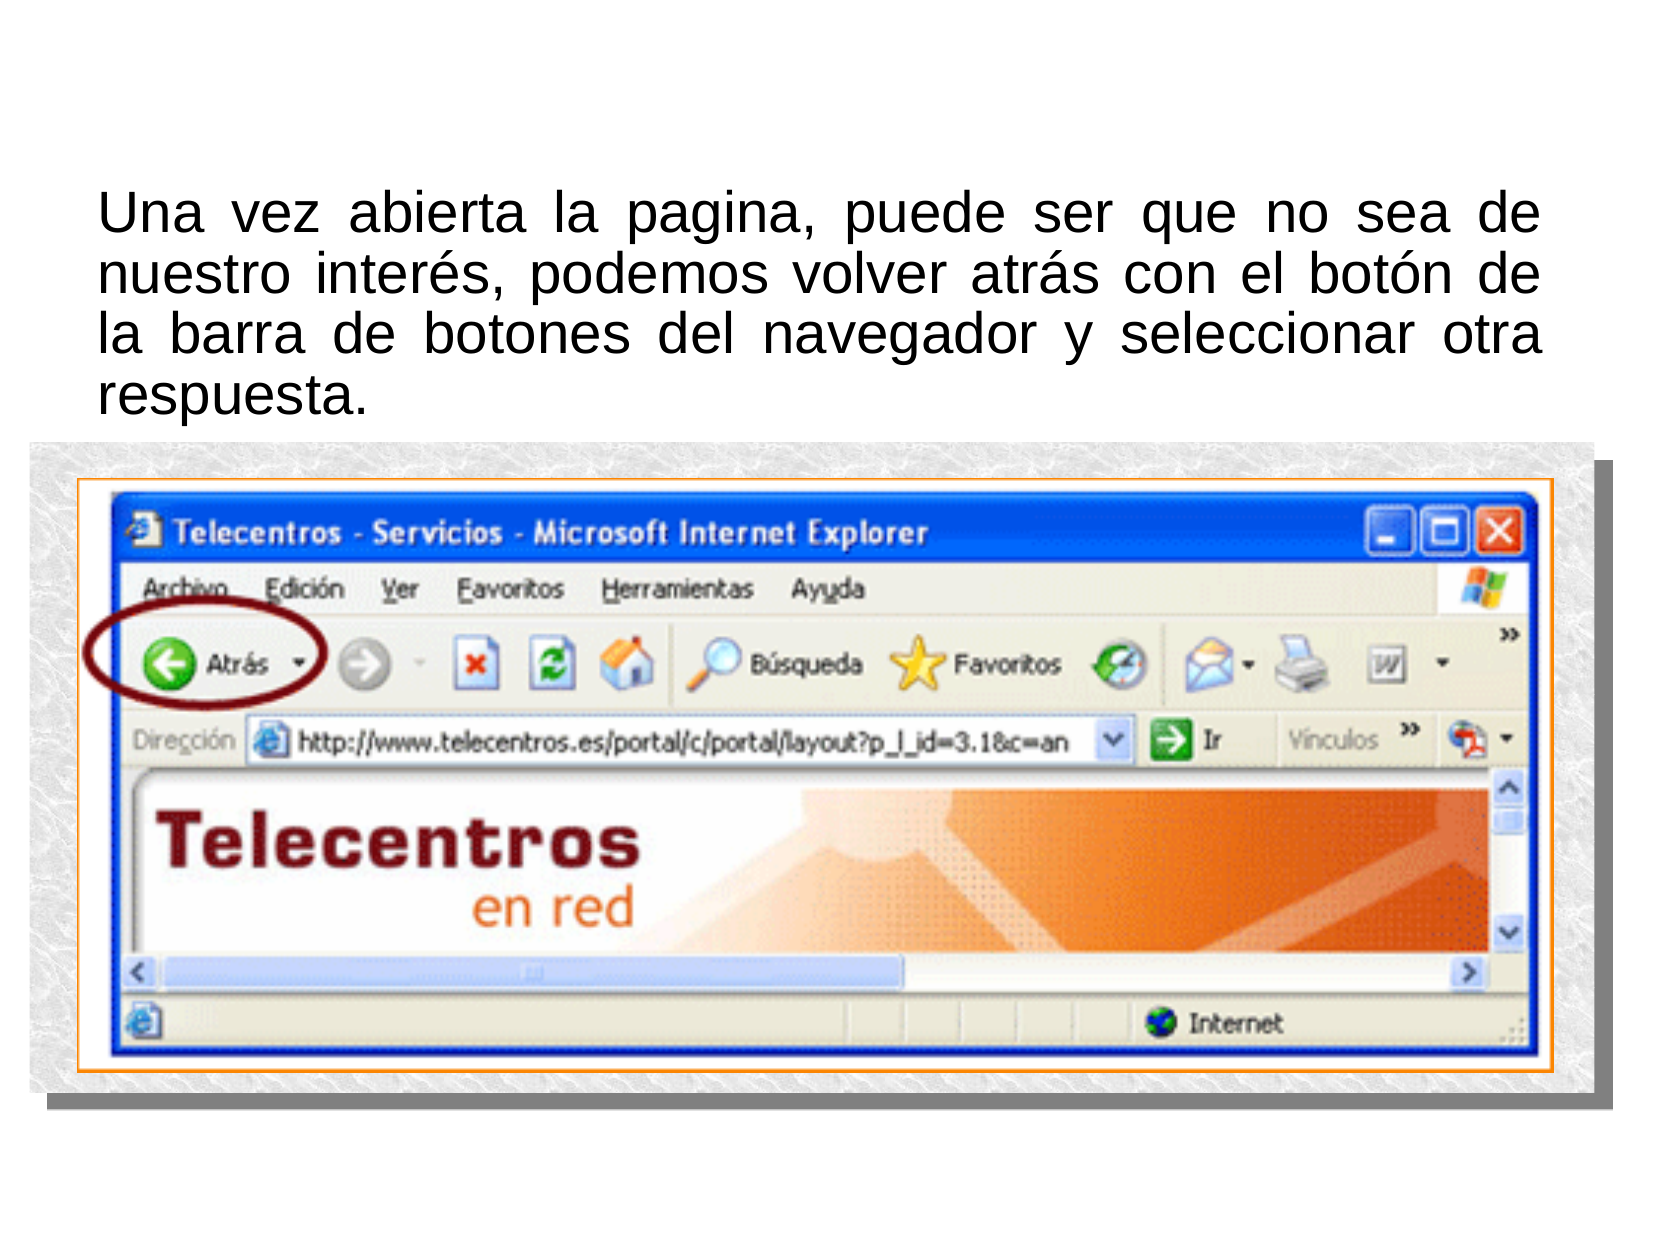

Una vez abierta la pagina, puede ser que no sea de nuestro interés, podemos volver atrás con el botón de la barra de botones del navegador y seleccionar otra respuesta.